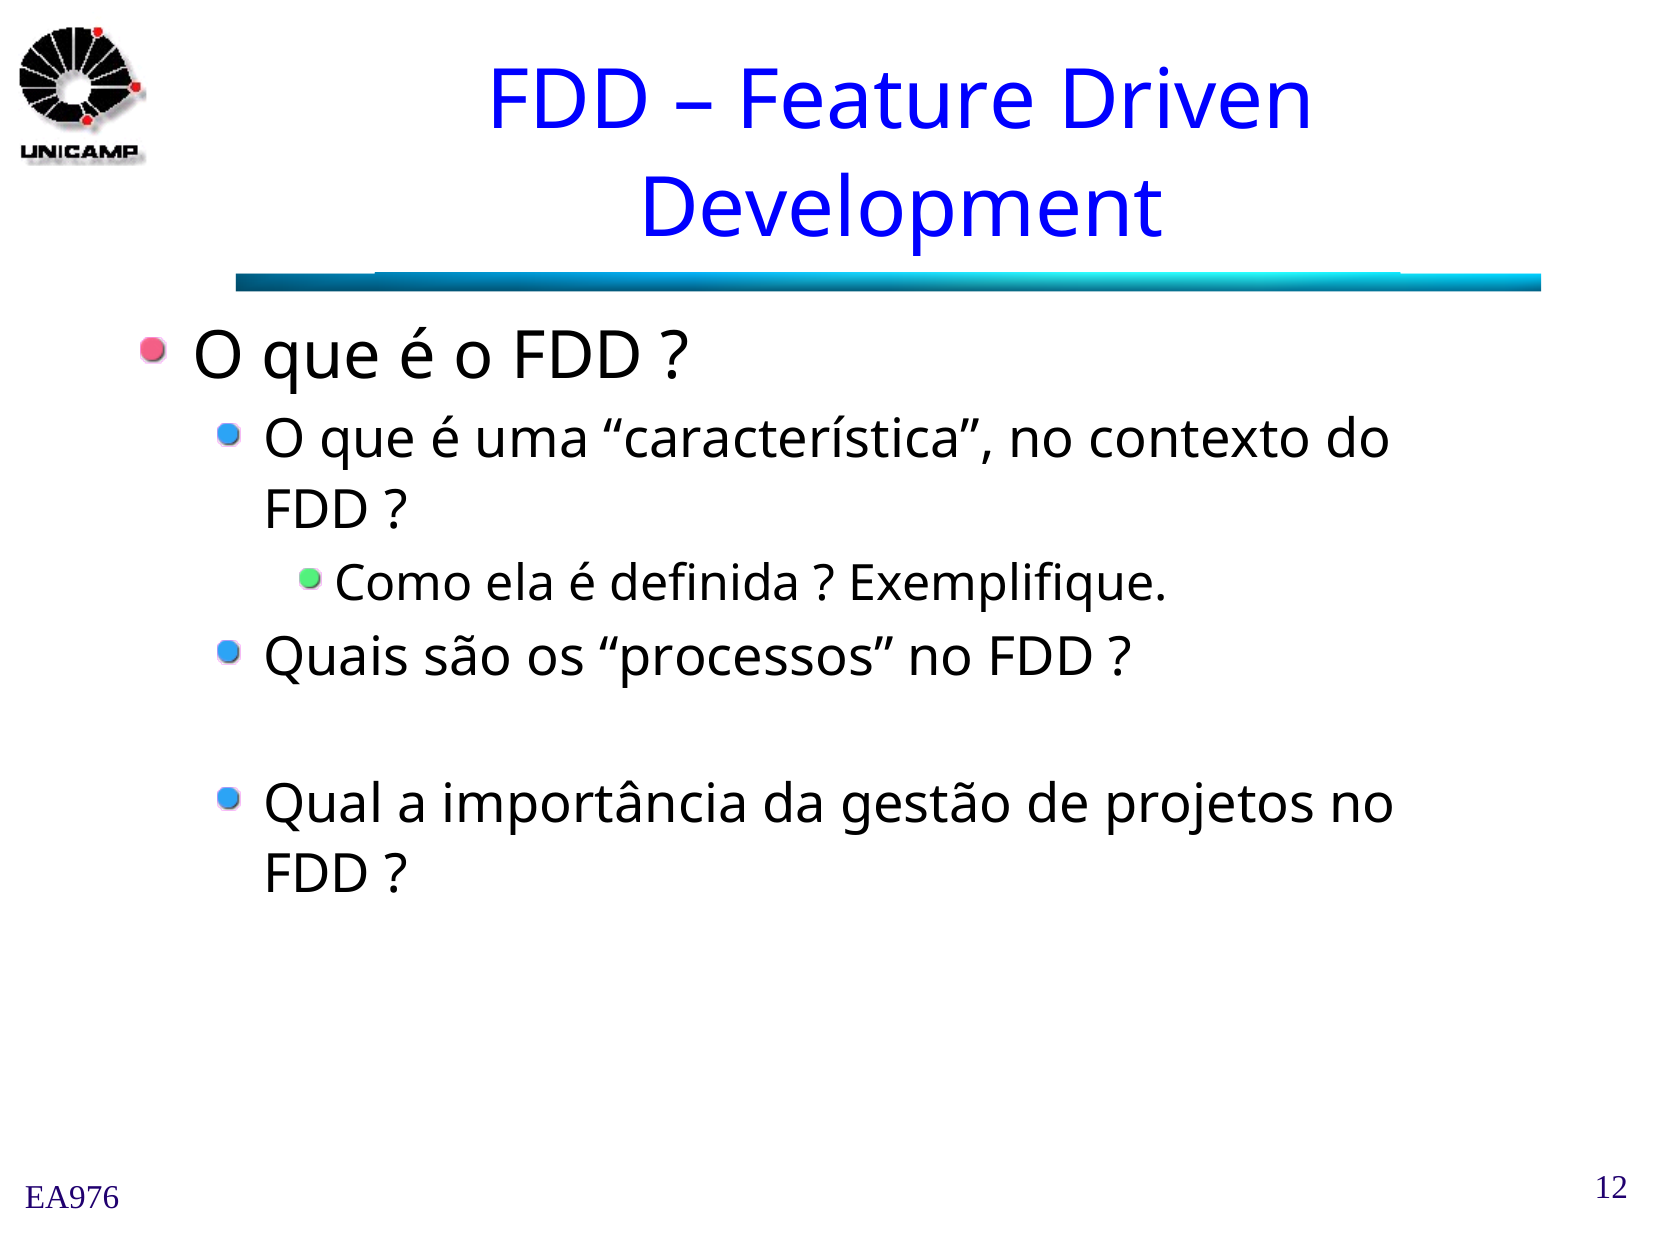

# FDD – Feature Driven Development
O que é o FDD ?
O que é uma “característica”, no contexto do FDD ?
Como ela é definida ? Exemplifique.
Quais são os “processos” no FDD ?
Qual a importância da gestão de projetos no FDD ?
12